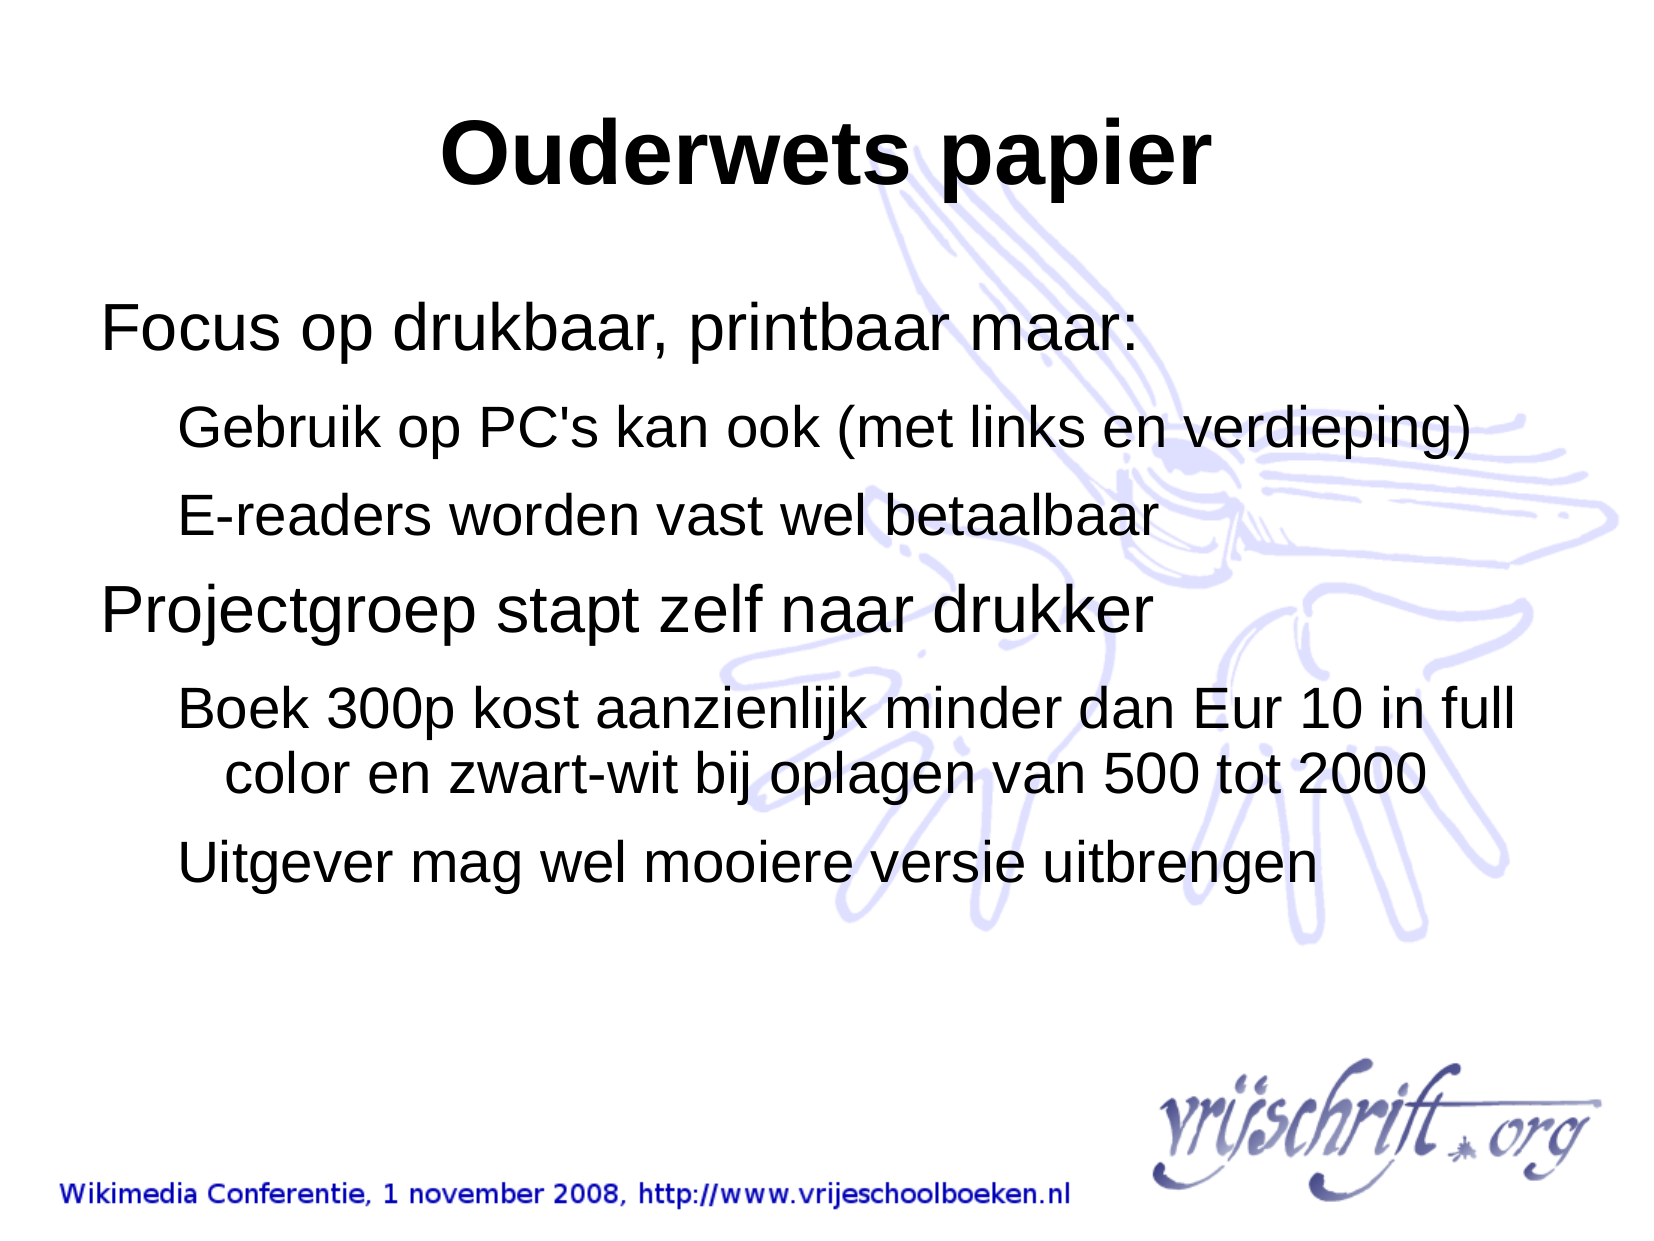

# Ouderwets papier
Focus op drukbaar, printbaar maar:
Gebruik op PC's kan ook (met links en verdieping)
E-readers worden vast wel betaalbaar
Projectgroep stapt zelf naar drukker
Boek 300p kost aanzienlijk minder dan Eur 10 in full color en zwart-wit bij oplagen van 500 tot 2000
Uitgever mag wel mooiere versie uitbrengen